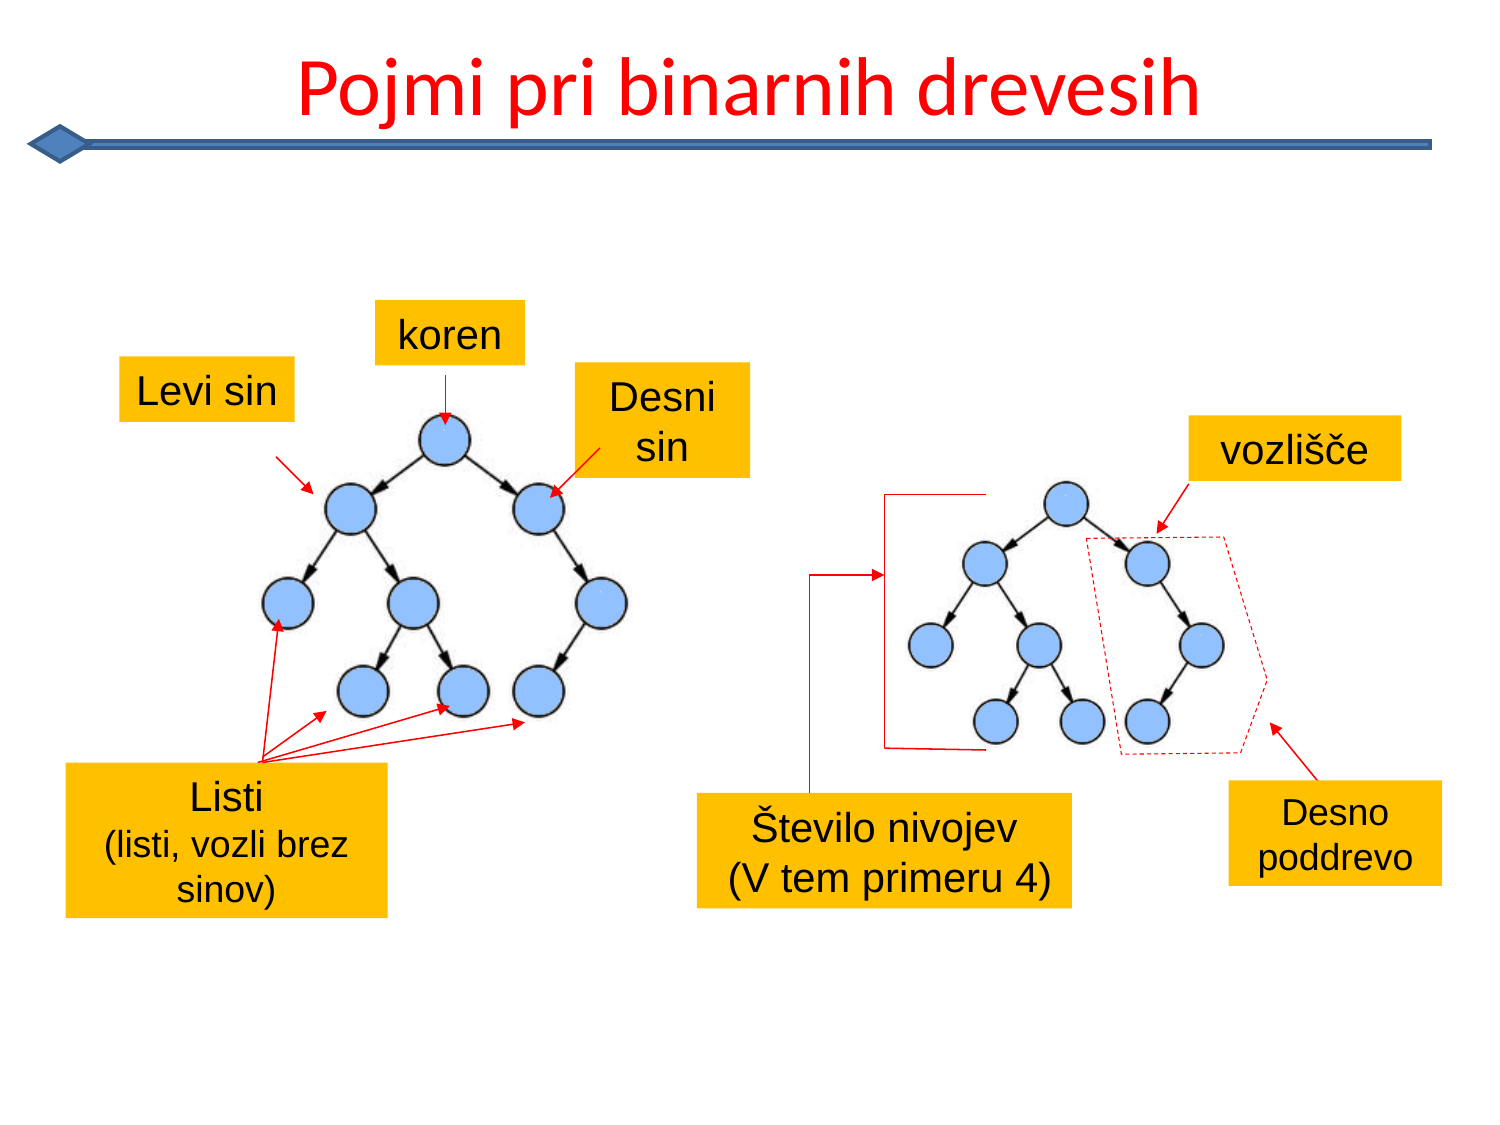

# Pojmi pri binarnih drevesih
koren
Levi sin
Desni sin
vozlišče
Listi
(listi, vozli brez sinov)
Desno poddrevo
Število nivojev
 (V tem primeru 4)